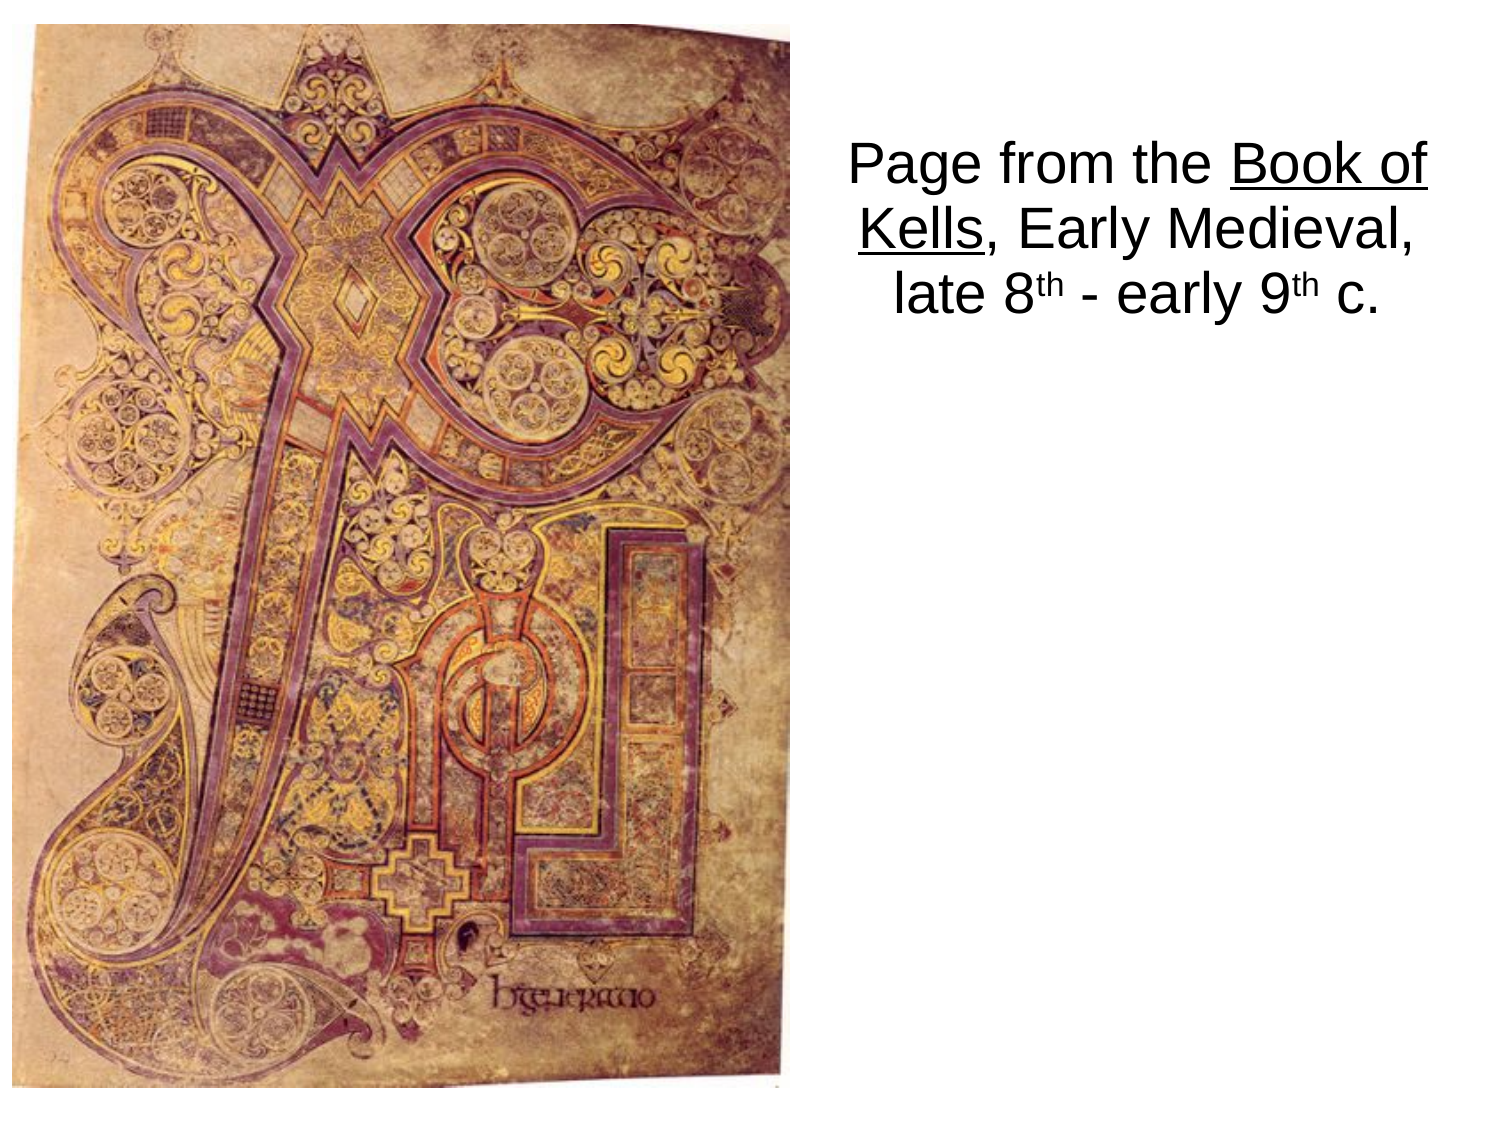

# Page from the Book of Kells, Early Medieval, late 8th - early 9th c.